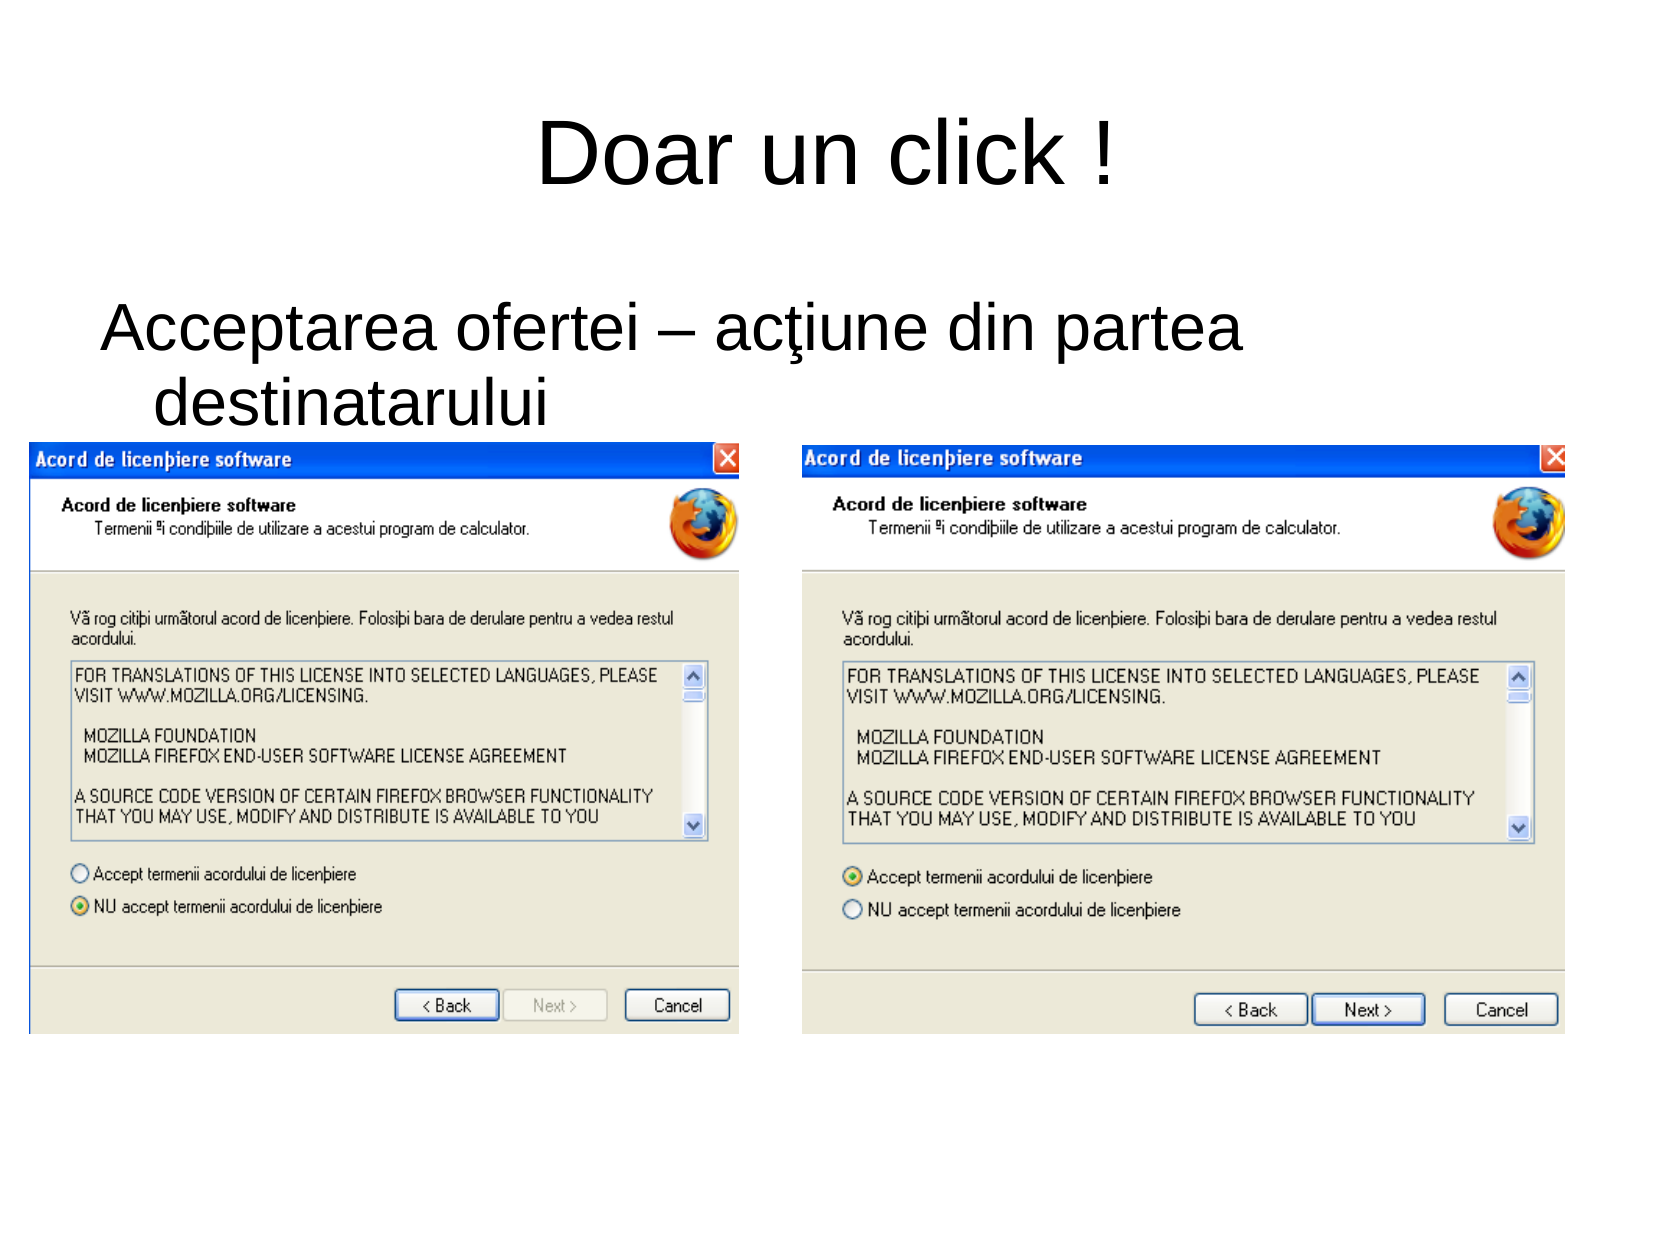

# Doar un click !
Acceptarea ofertei – acţiune din partea destinatarului